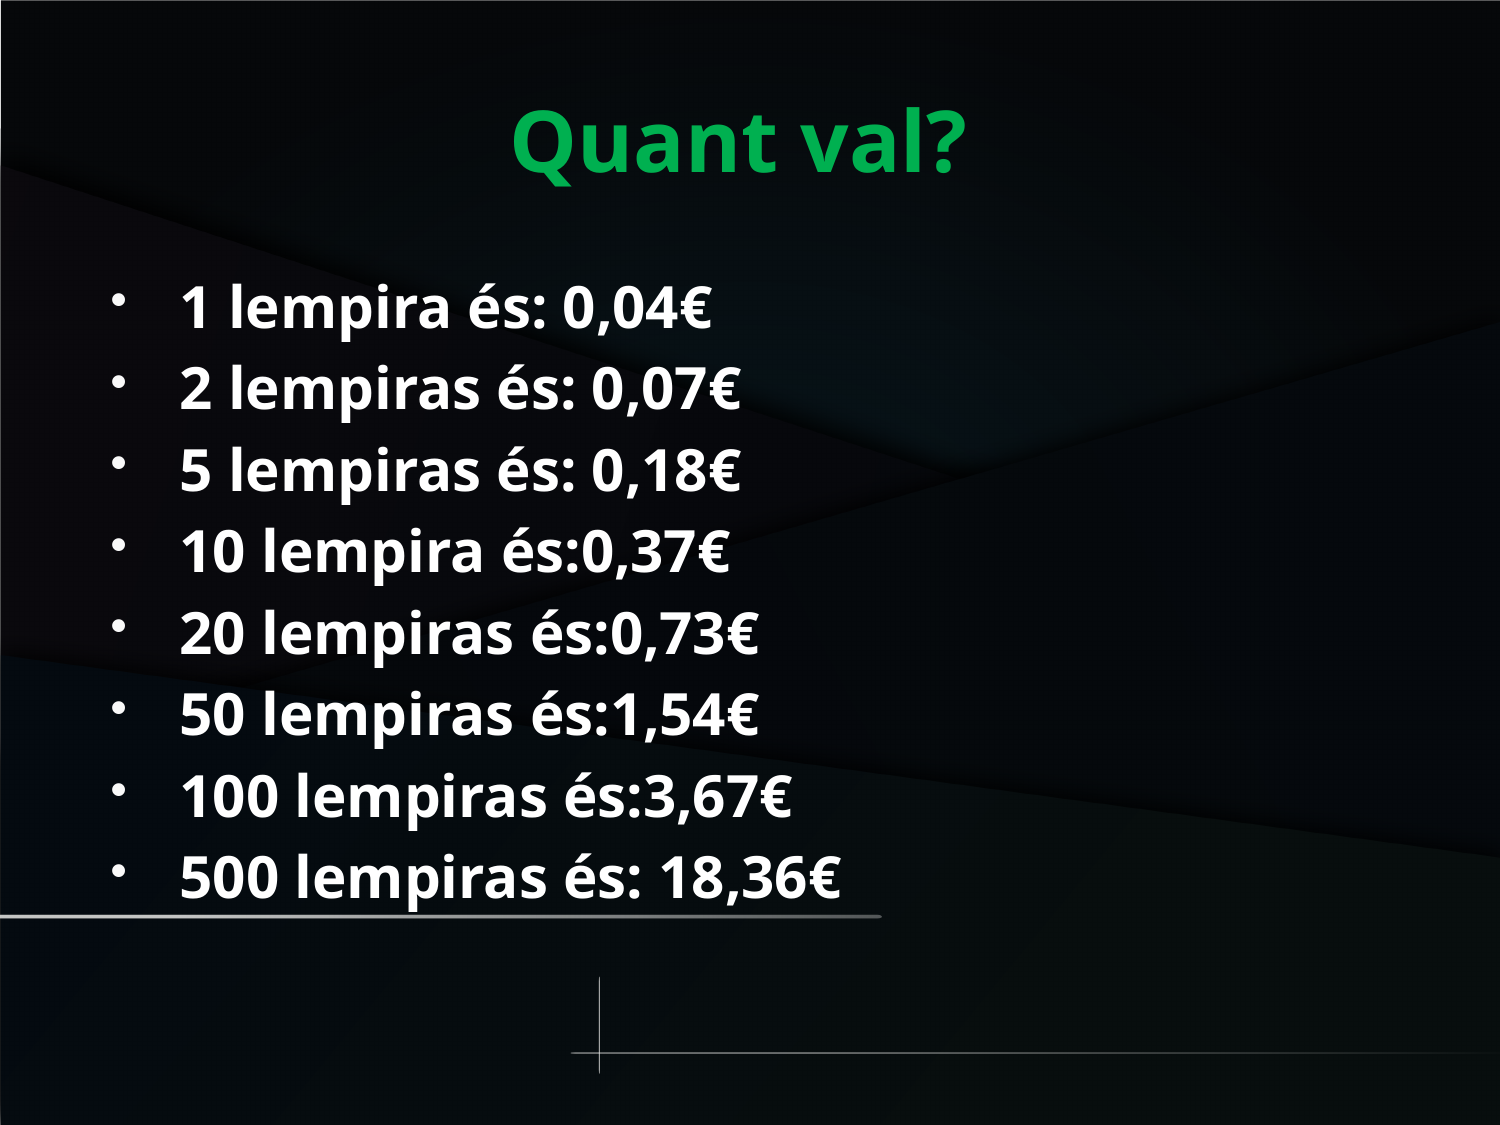

# Quant val?
1 lempira és: 0,04€
2 lempiras és: 0,07€
5 lempiras és: 0,18€
10 lempira és:0,37€
20 lempiras és:0,73€
50 lempiras és:1,54€
100 lempiras és:3,67€
500 lempiras és: 18,36€